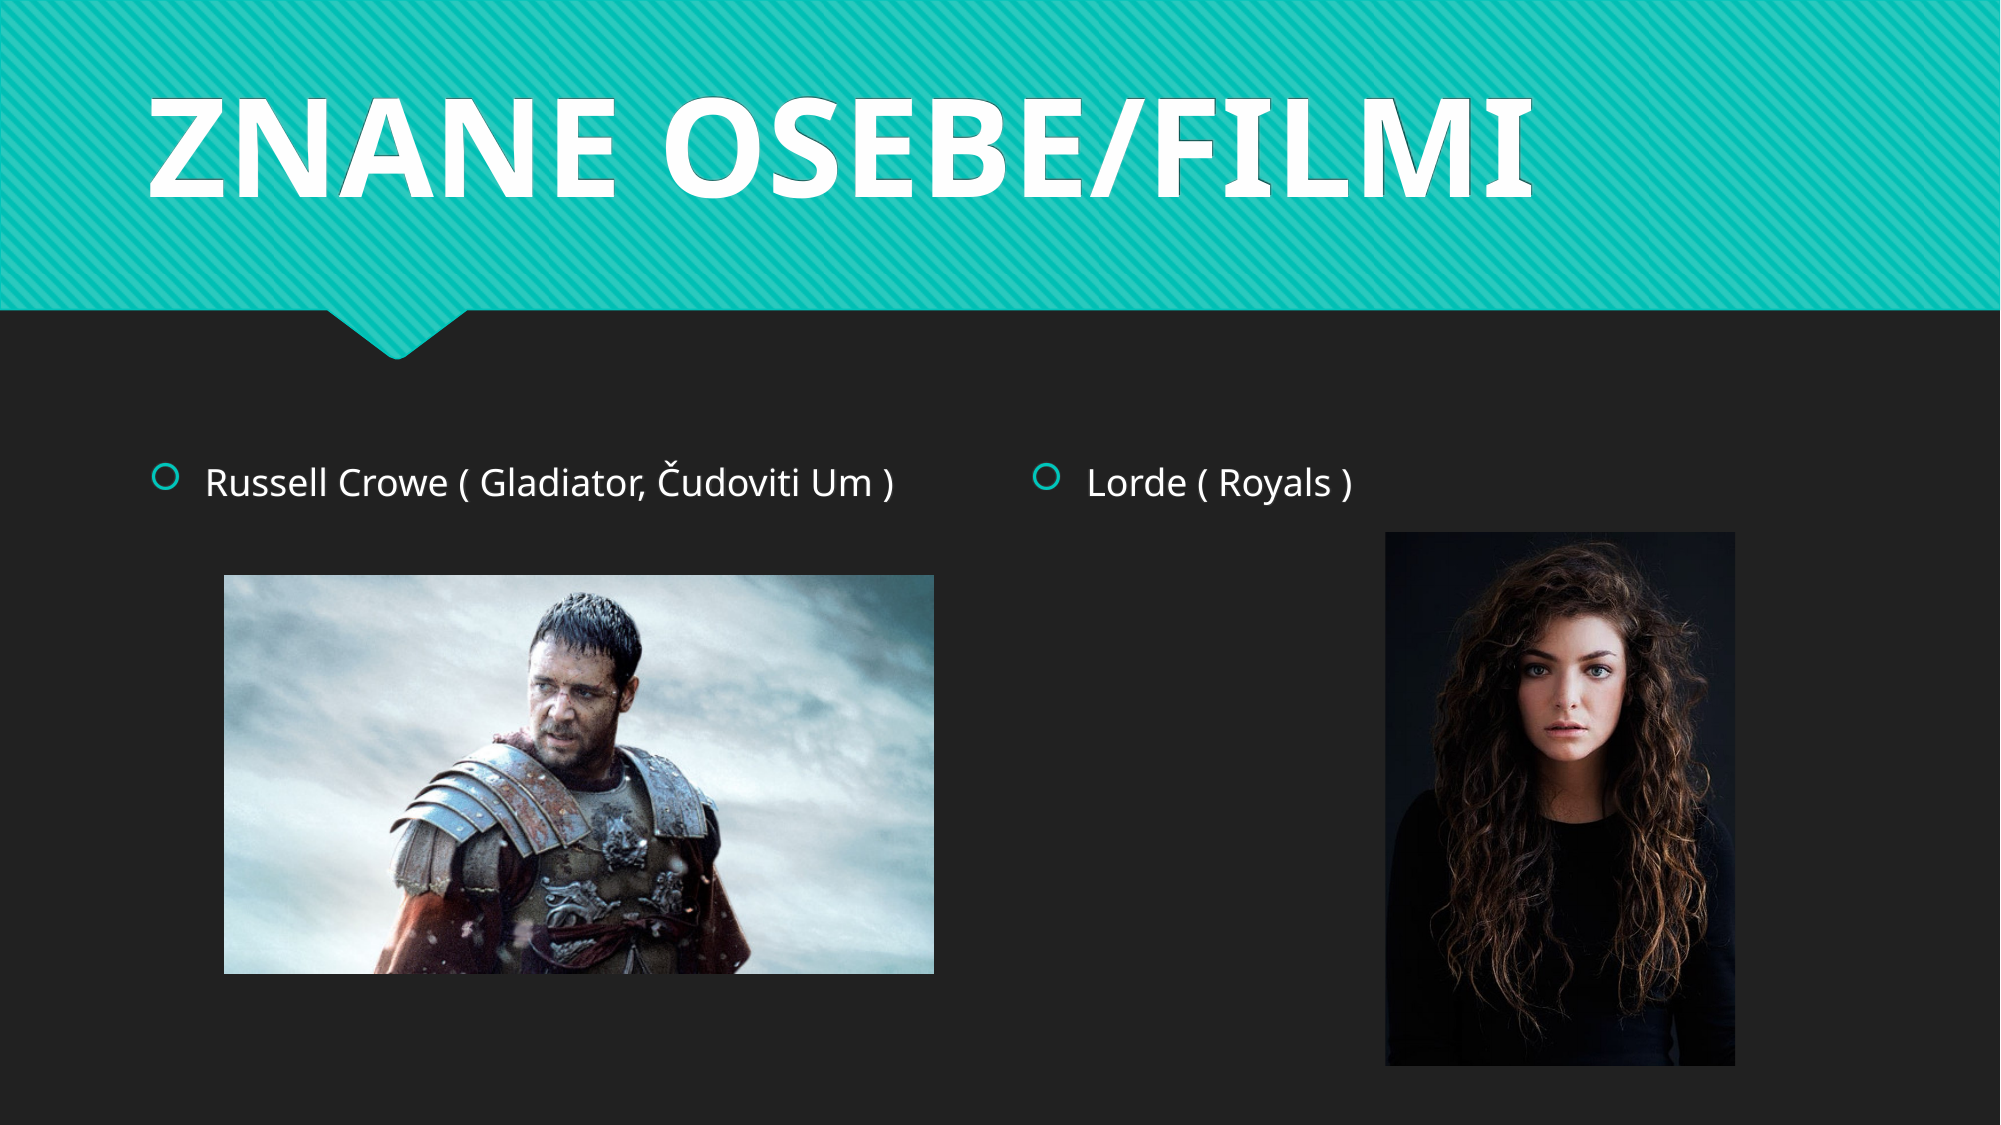

# ZNANE OSEBE/FILMI
Russell Crowe ( Gladiator, Čudoviti Um )
Lorde ( Royals )